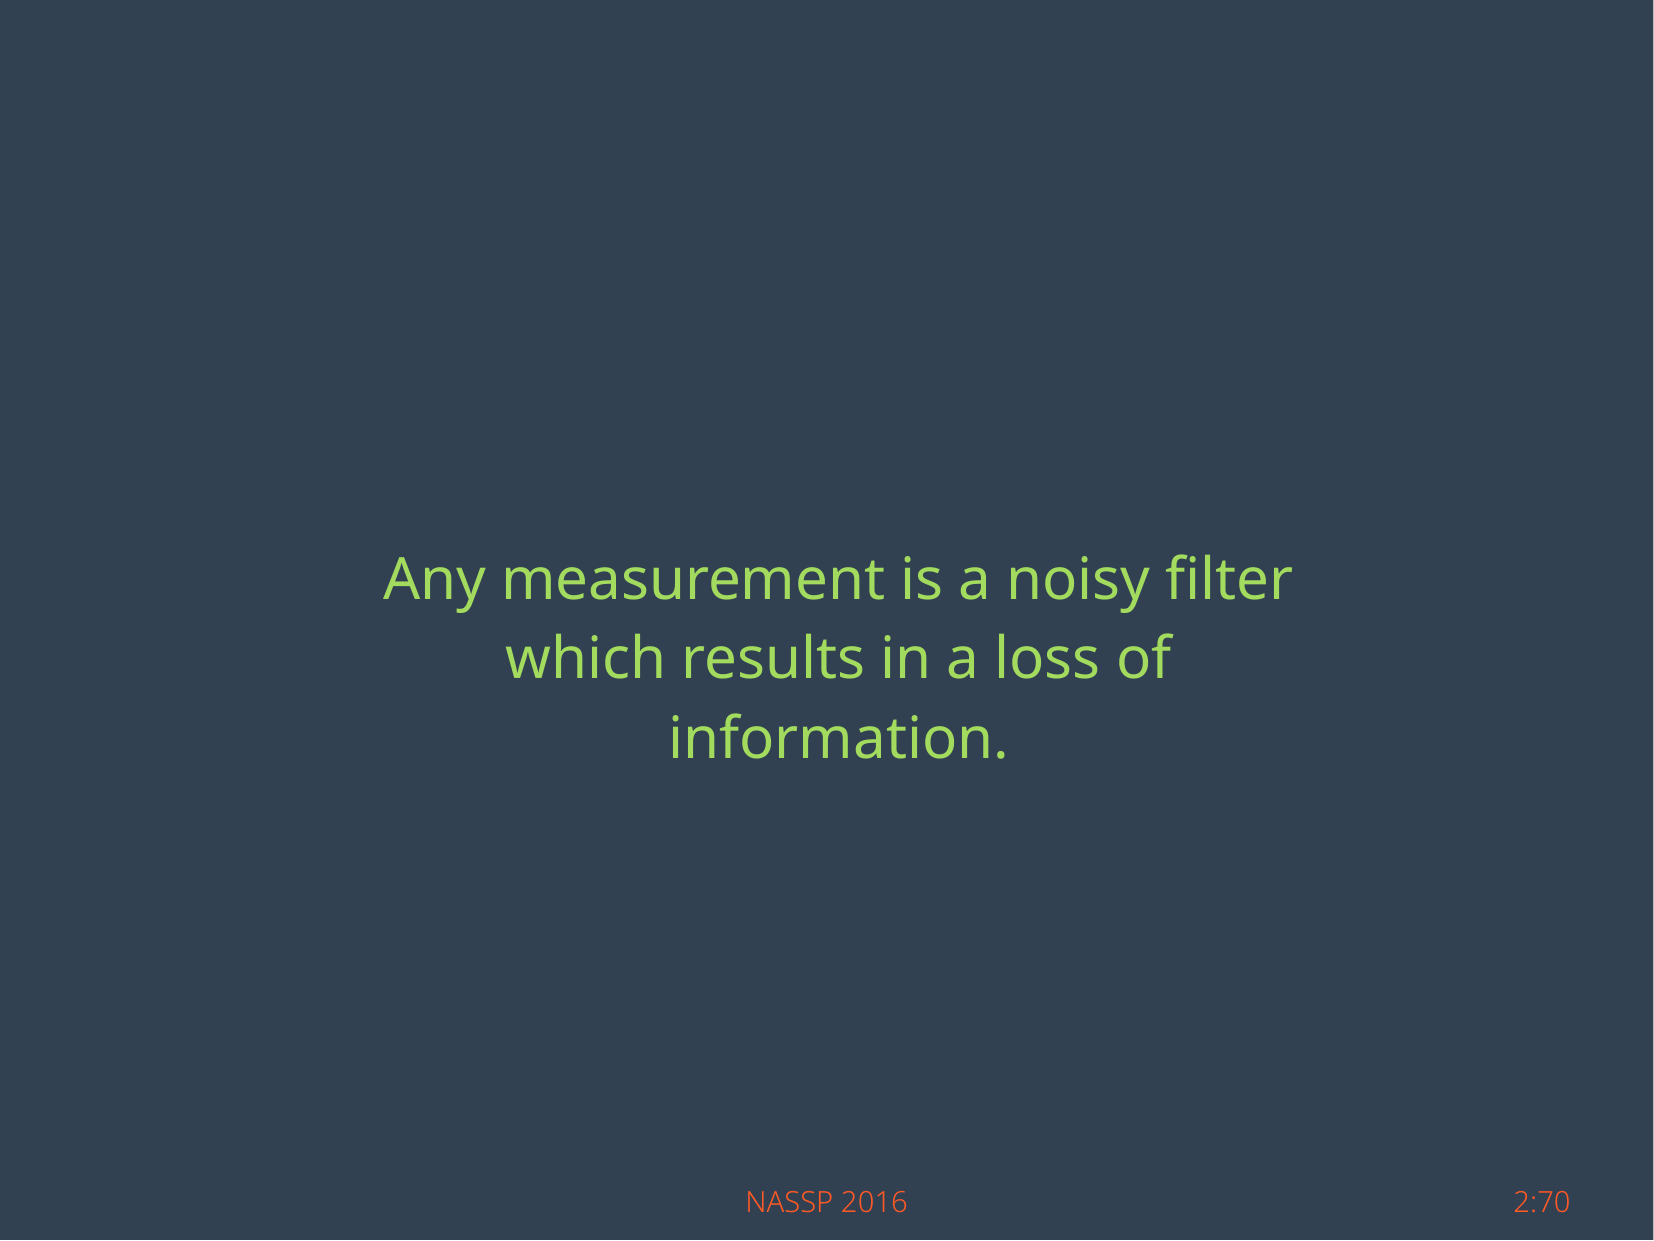

Any measurement is a noisy filter which results in a loss of information.
NASSP 2016
2